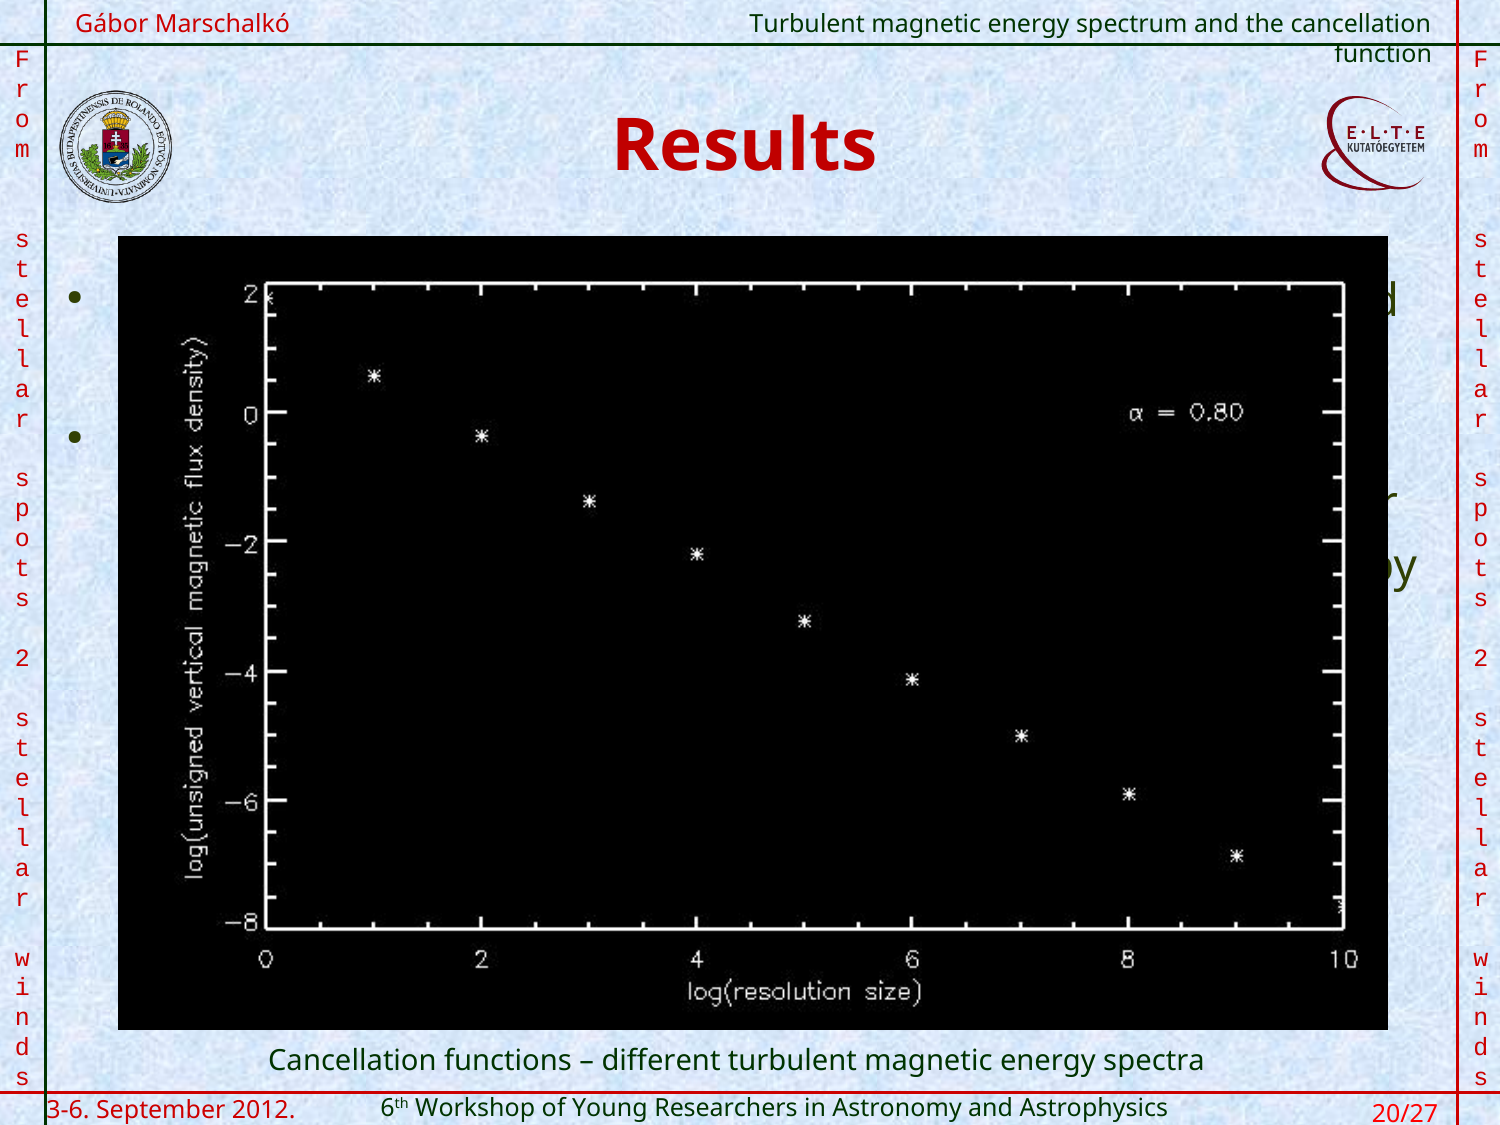

Results
# on the plots we will use the resolution element size instead of the wave number (thus α has opposite sign)
the analitically derived relation is a reasonably good approximation for spectral exponents α > -1 while for lower values of α the cancellation function is not well described by a power law.
Cancellation functions – different turbulent magnetic energy spectra